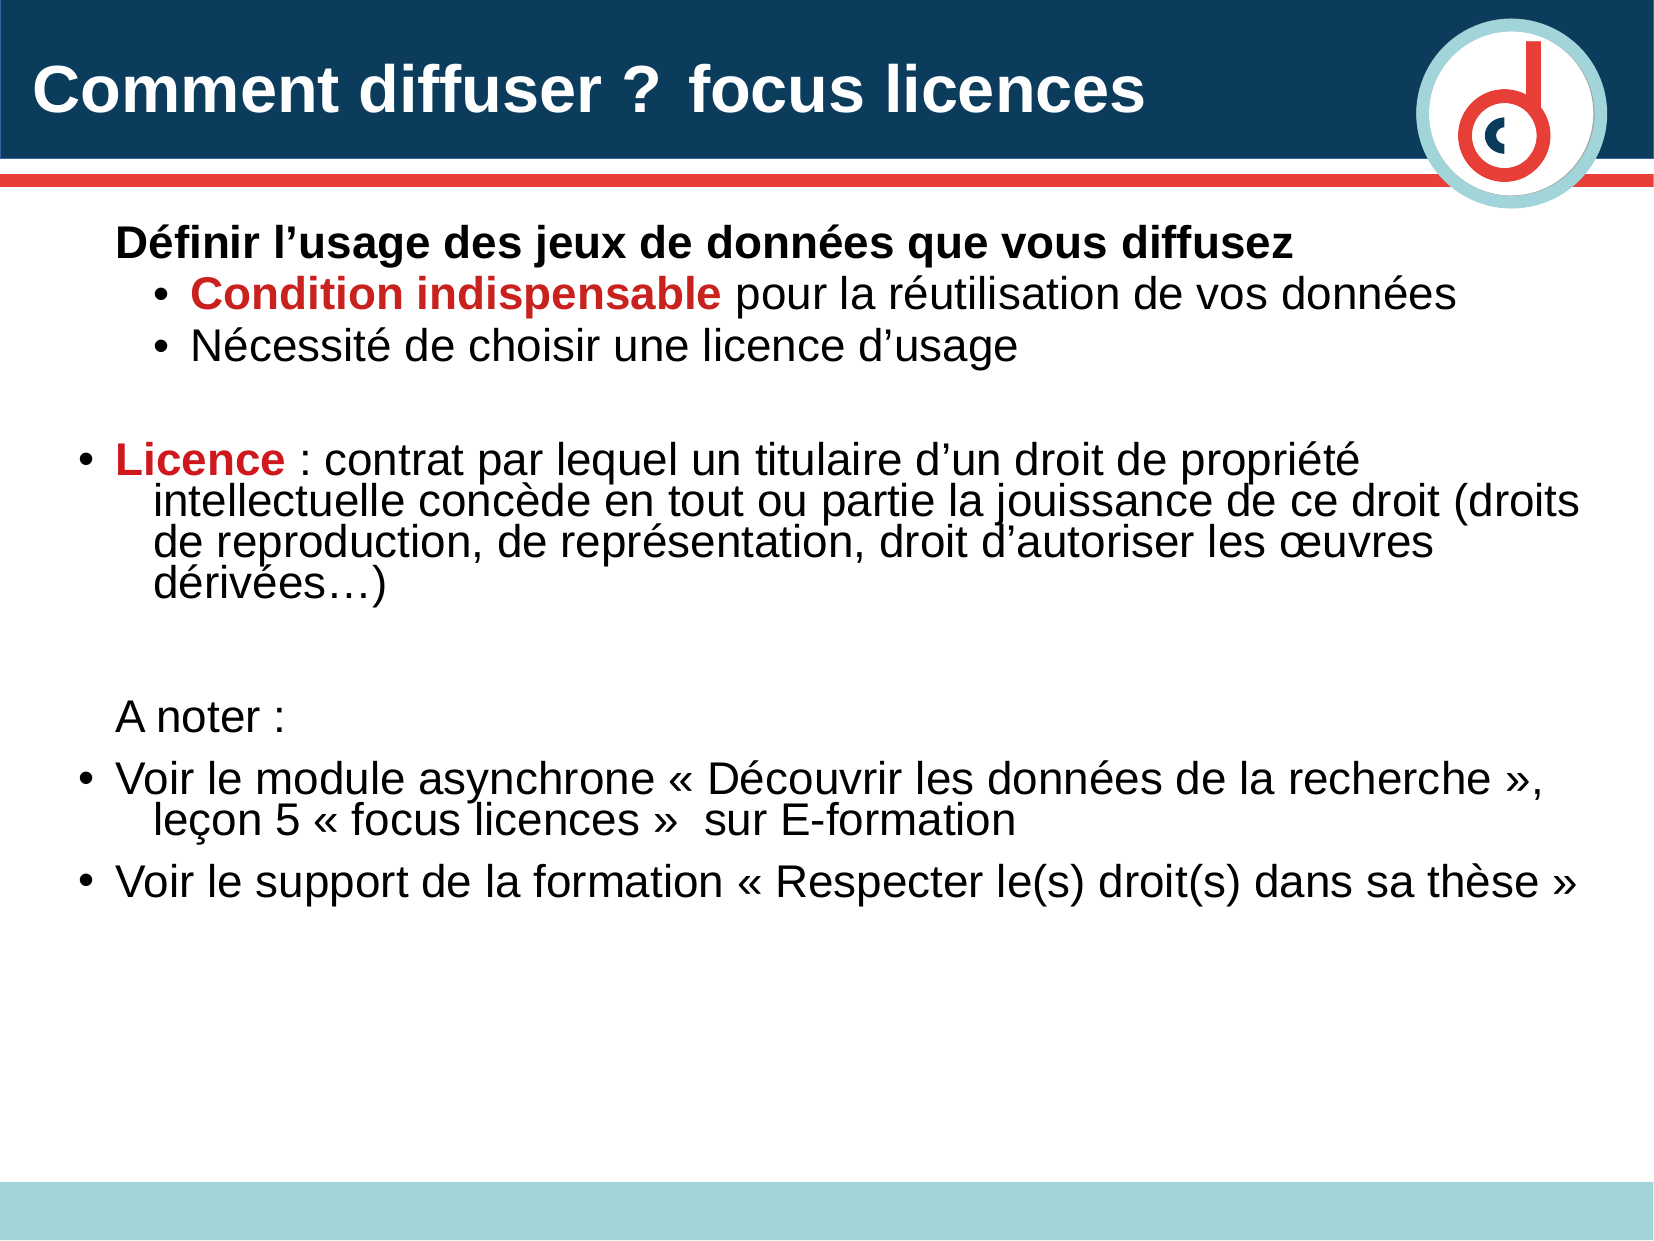

# Comment diffuser ? focus licences
Définir l’usage des jeux de données que vous diffusez
Condition indispensable pour la réutilisation de vos données
Nécessité de choisir une licence d’usage
Licence : contrat par lequel un titulaire d’un droit de propriété intellectuelle concède en tout ou partie la jouissance de ce droit (droits de reproduction, de représentation, droit d’autoriser les œuvres dérivées…)
A noter :
Voir le module asynchrone « Découvrir les données de la recherche », leçon 5 « focus licences »  sur E-formation
Voir le support de la formation « Respecter le(s) droit(s) dans sa thèse »